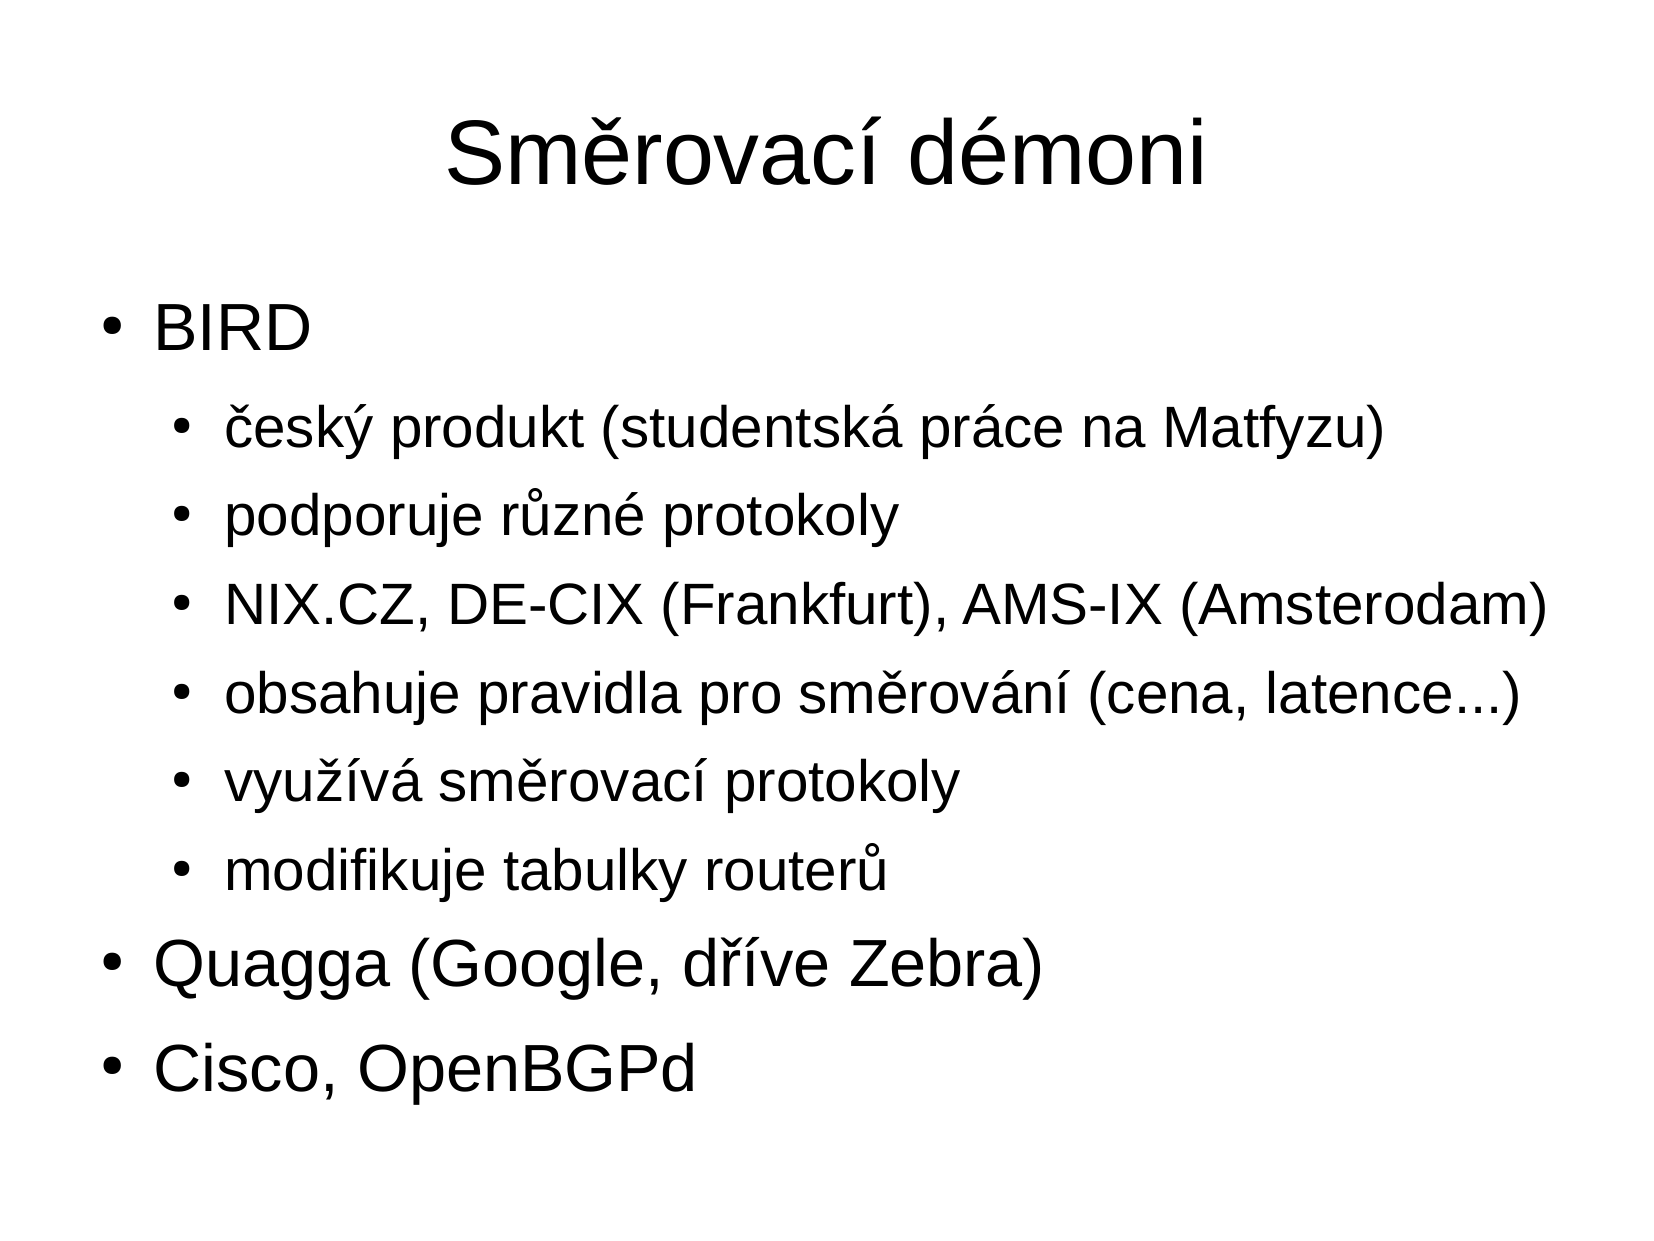

# Směrovací démoni
BIRD
český produkt (studentská práce na Matfyzu)
podporuje různé protokoly
NIX.CZ, DE-CIX (Frankfurt), AMS-IX (Amsterodam)
obsahuje pravidla pro směrování (cena, latence...)
využívá směrovací protokoly
modifikuje tabulky routerů
Quagga (Google, dříve Zebra)
Cisco, OpenBGPd